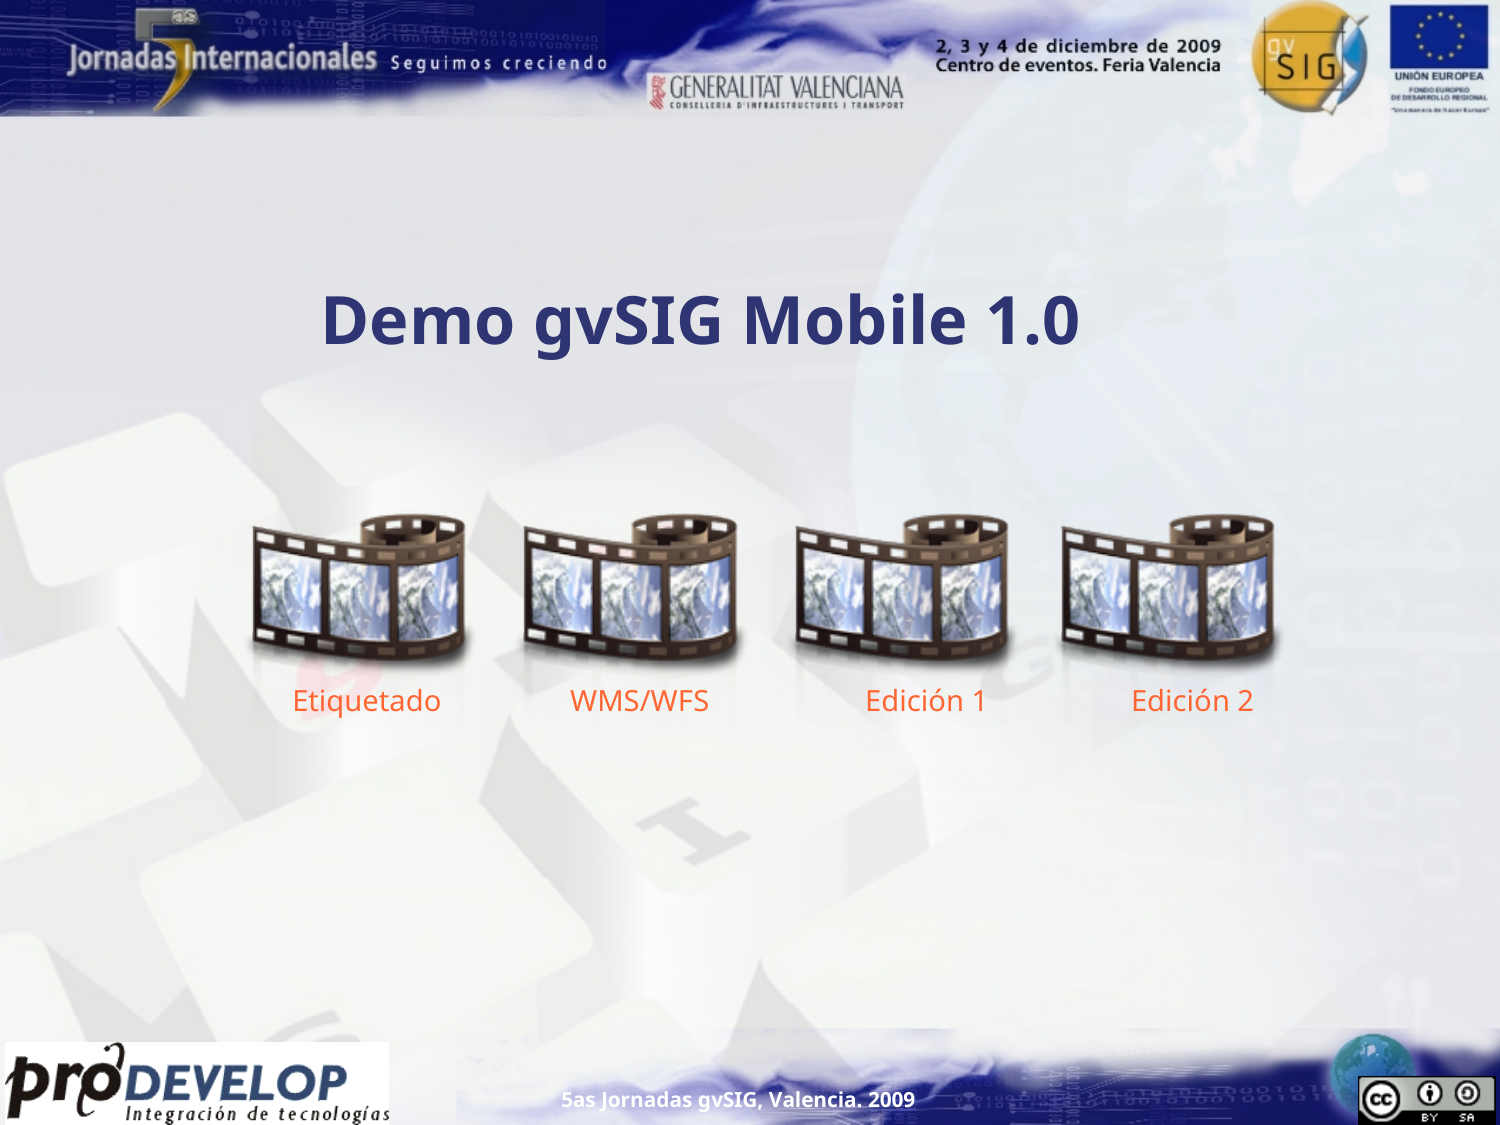

# Demo gvSIG Mobile 1.0
Etiquetado
WMS/WFS
Edición 1
Edición 2
25/10/2006
28
Plan Difusión Interna gvSIG v. 2.0